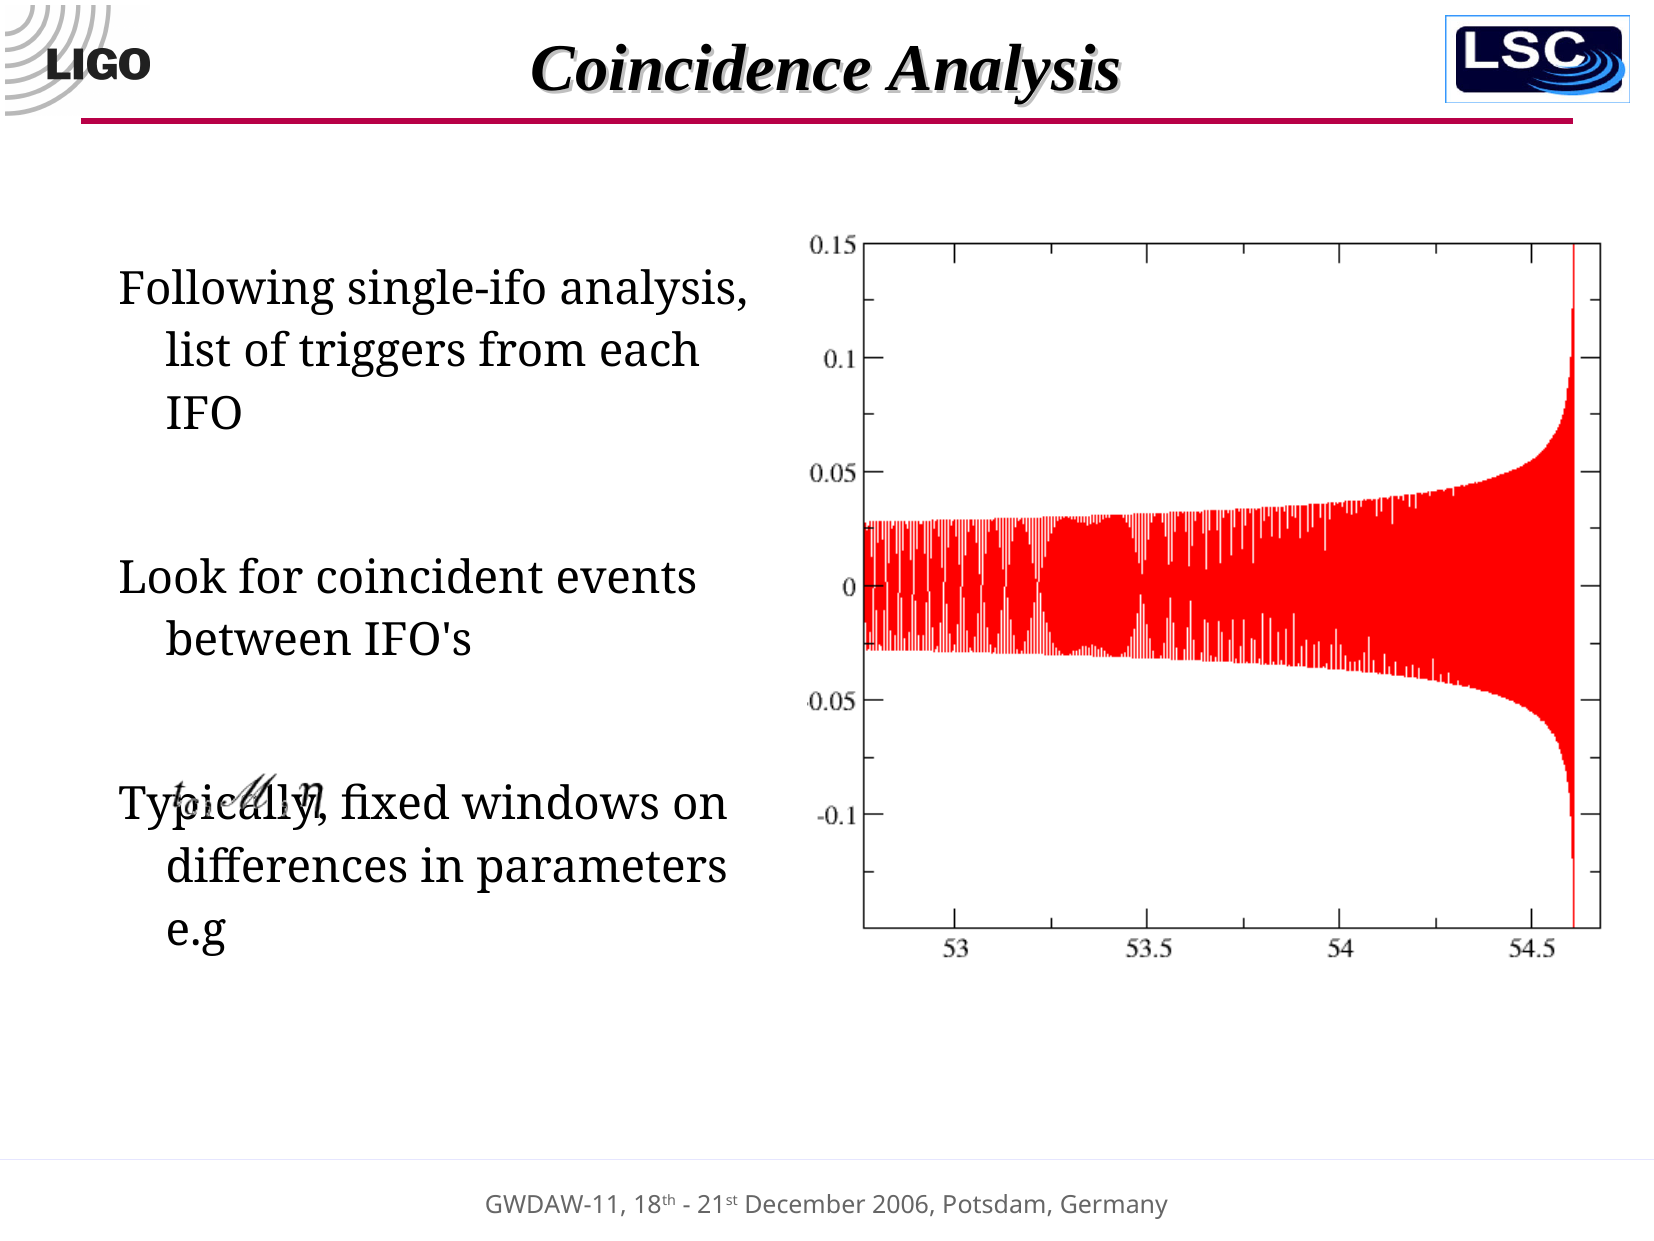

# Coincidence Analysis
Following single-ifo analysis, list of triggers from each IFO
Look for coincident events between IFO's
Typically, fixed windows on differences in parameters e.g